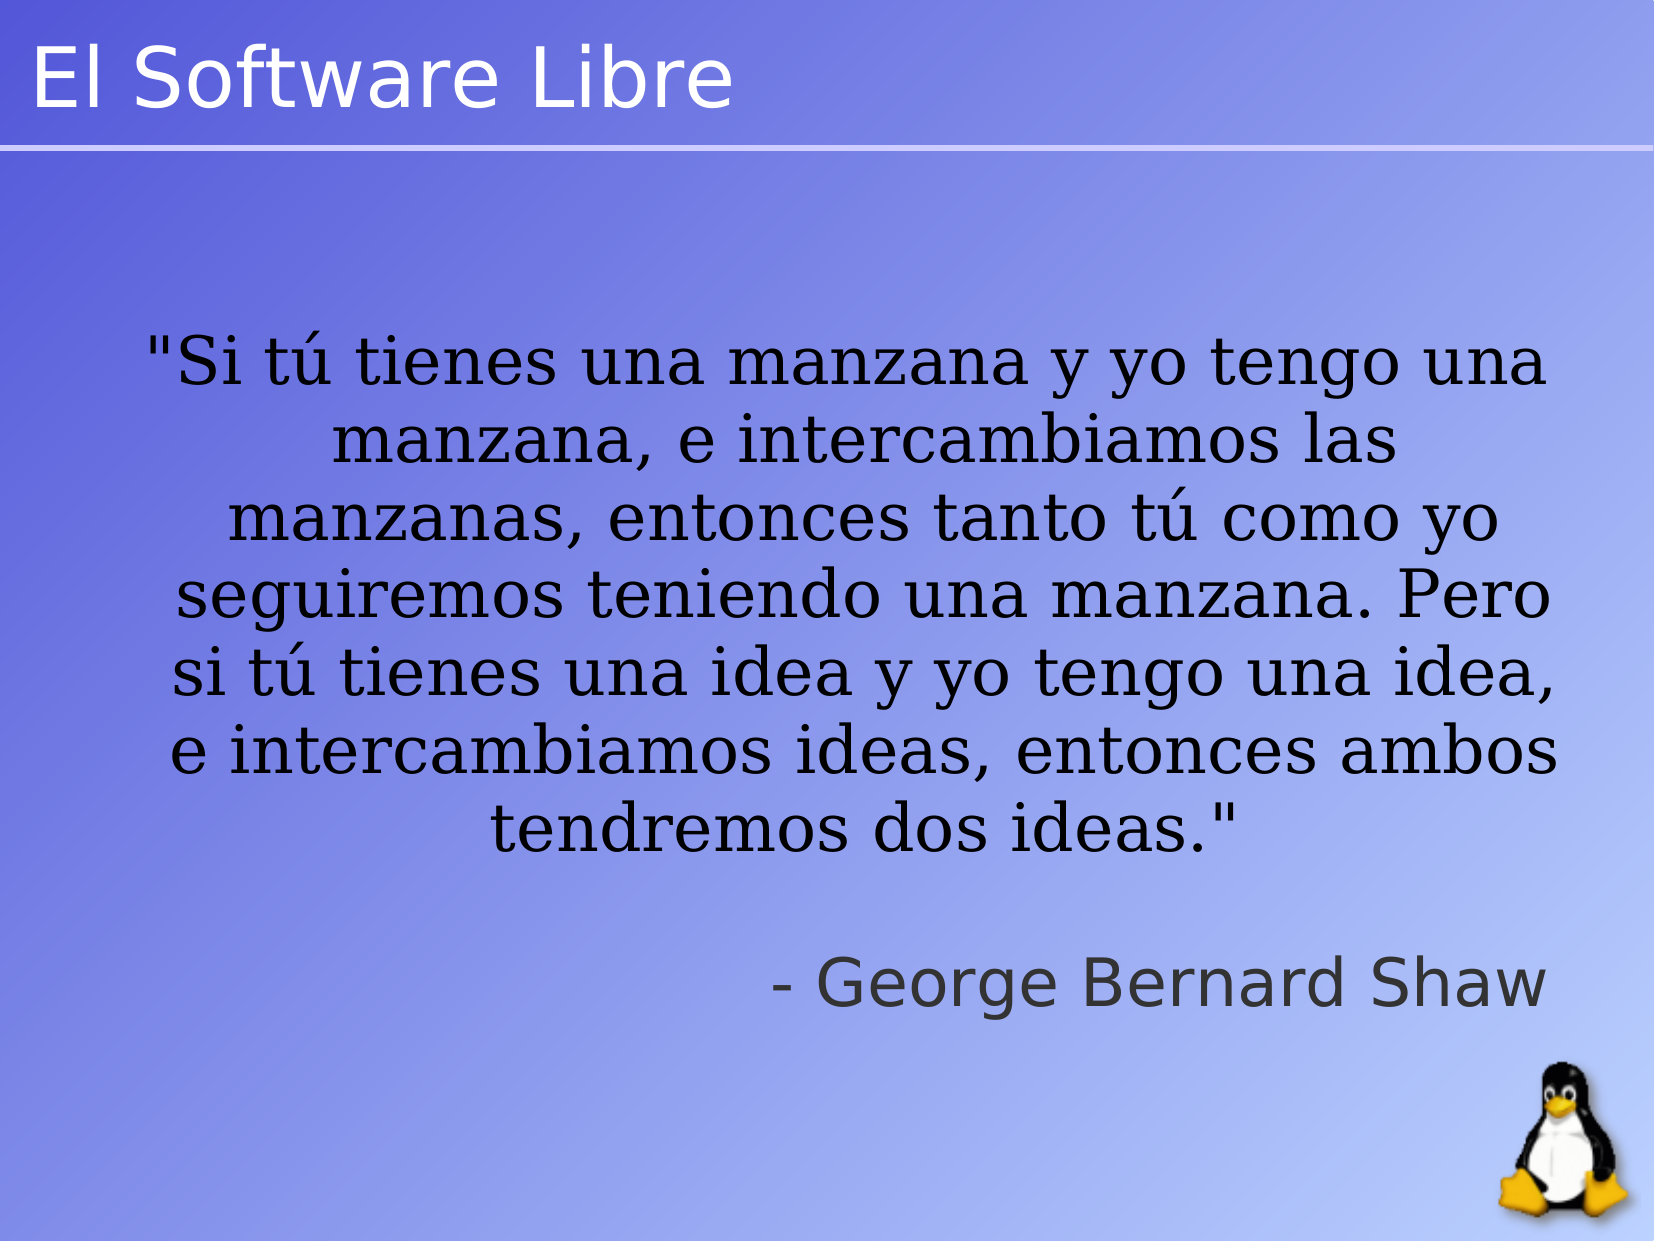

# El Software Libre
"Si tú tienes una manzana y yo tengo una manzana, e intercambiamos las manzanas, entonces tanto tú como yo seguiremos teniendo una manzana. Pero si tú tienes una idea y yo tengo una idea, e intercambiamos ideas, entonces ambos tendremos dos ideas."
- George Bernard Shaw